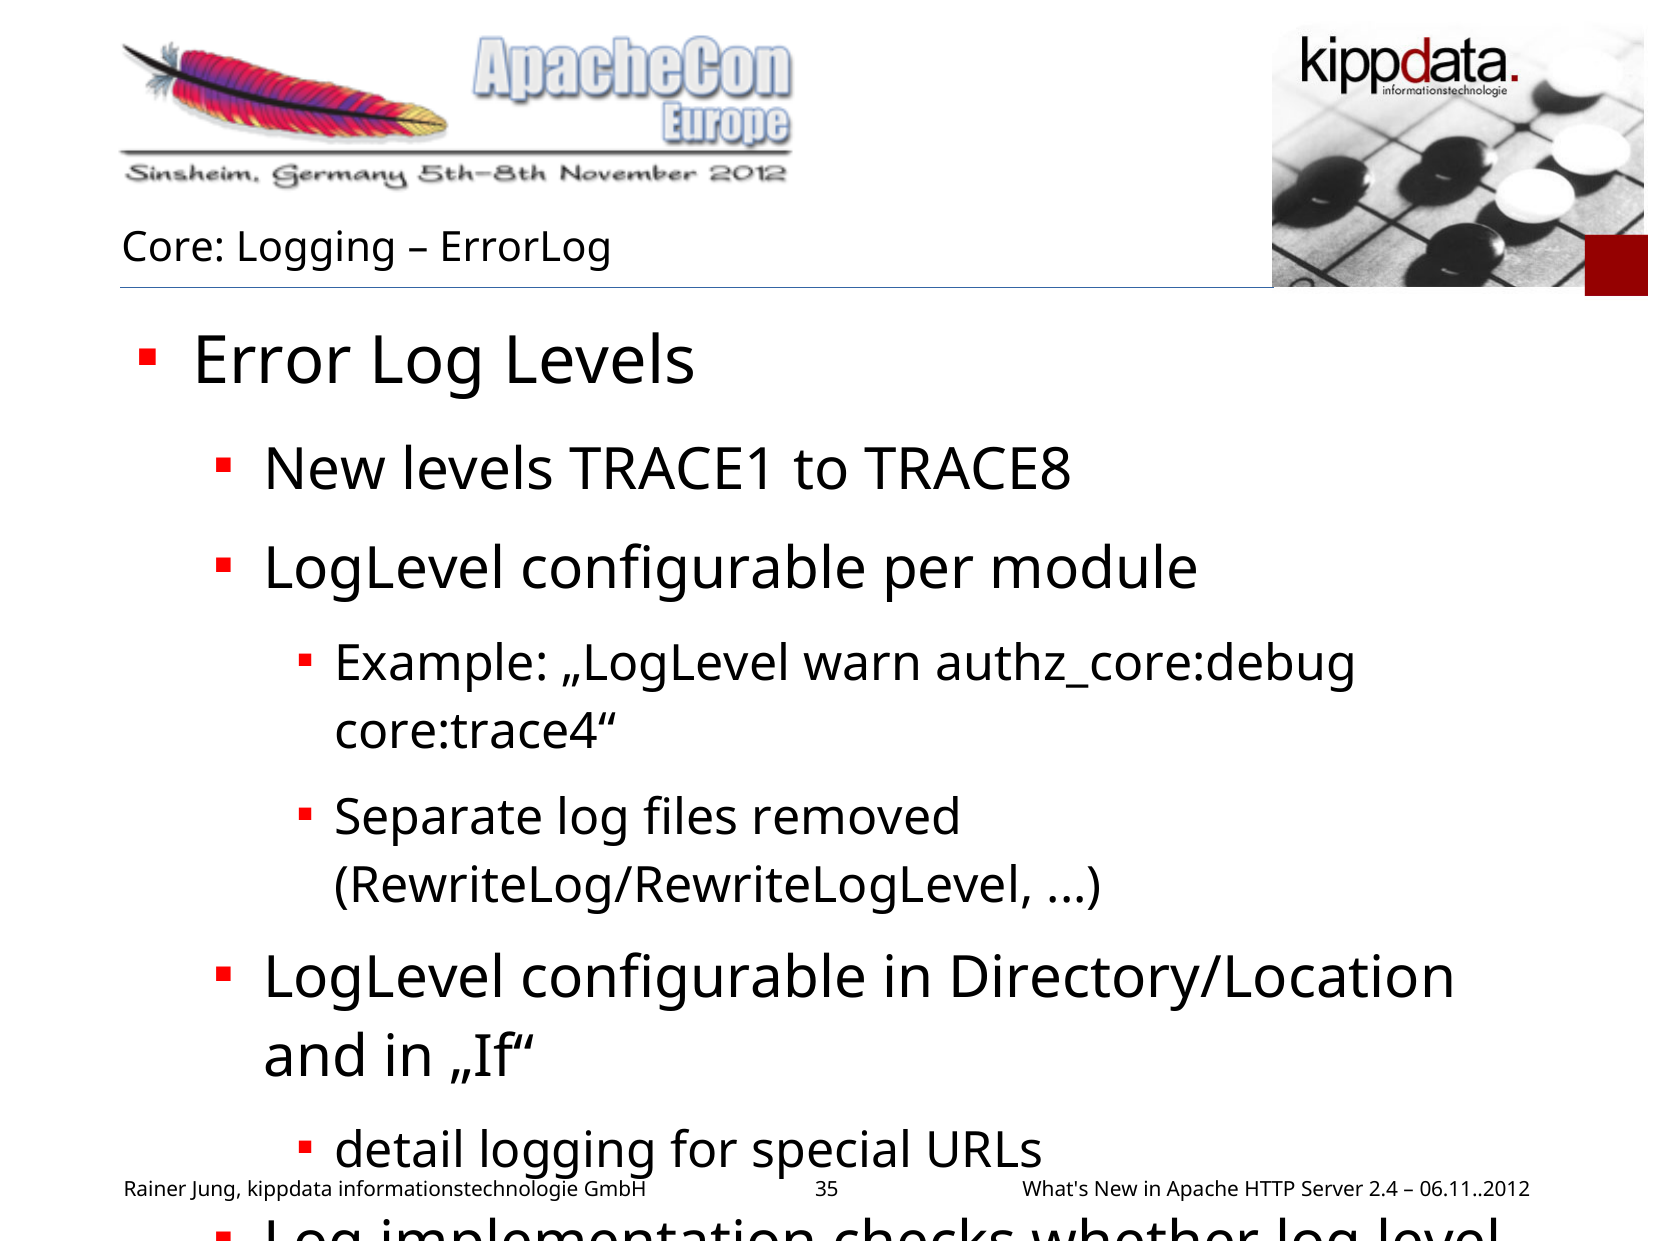

# Core: Logging – ErrorLog
Error Log Levels
New levels TRACE1 to TRACE8
LogLevel configurable per module
Example: „LogLevel warn authz_core:debug core:trace4“
Separate log files removed (RewriteLog/RewriteLogLevel, ...)
LogLevel configurable in Directory/Location and in „If“
detail logging for special URLs
Log implementation checks whether log level is active
no message formatting if log level is not active
Lots of new Trace log messages in the core!